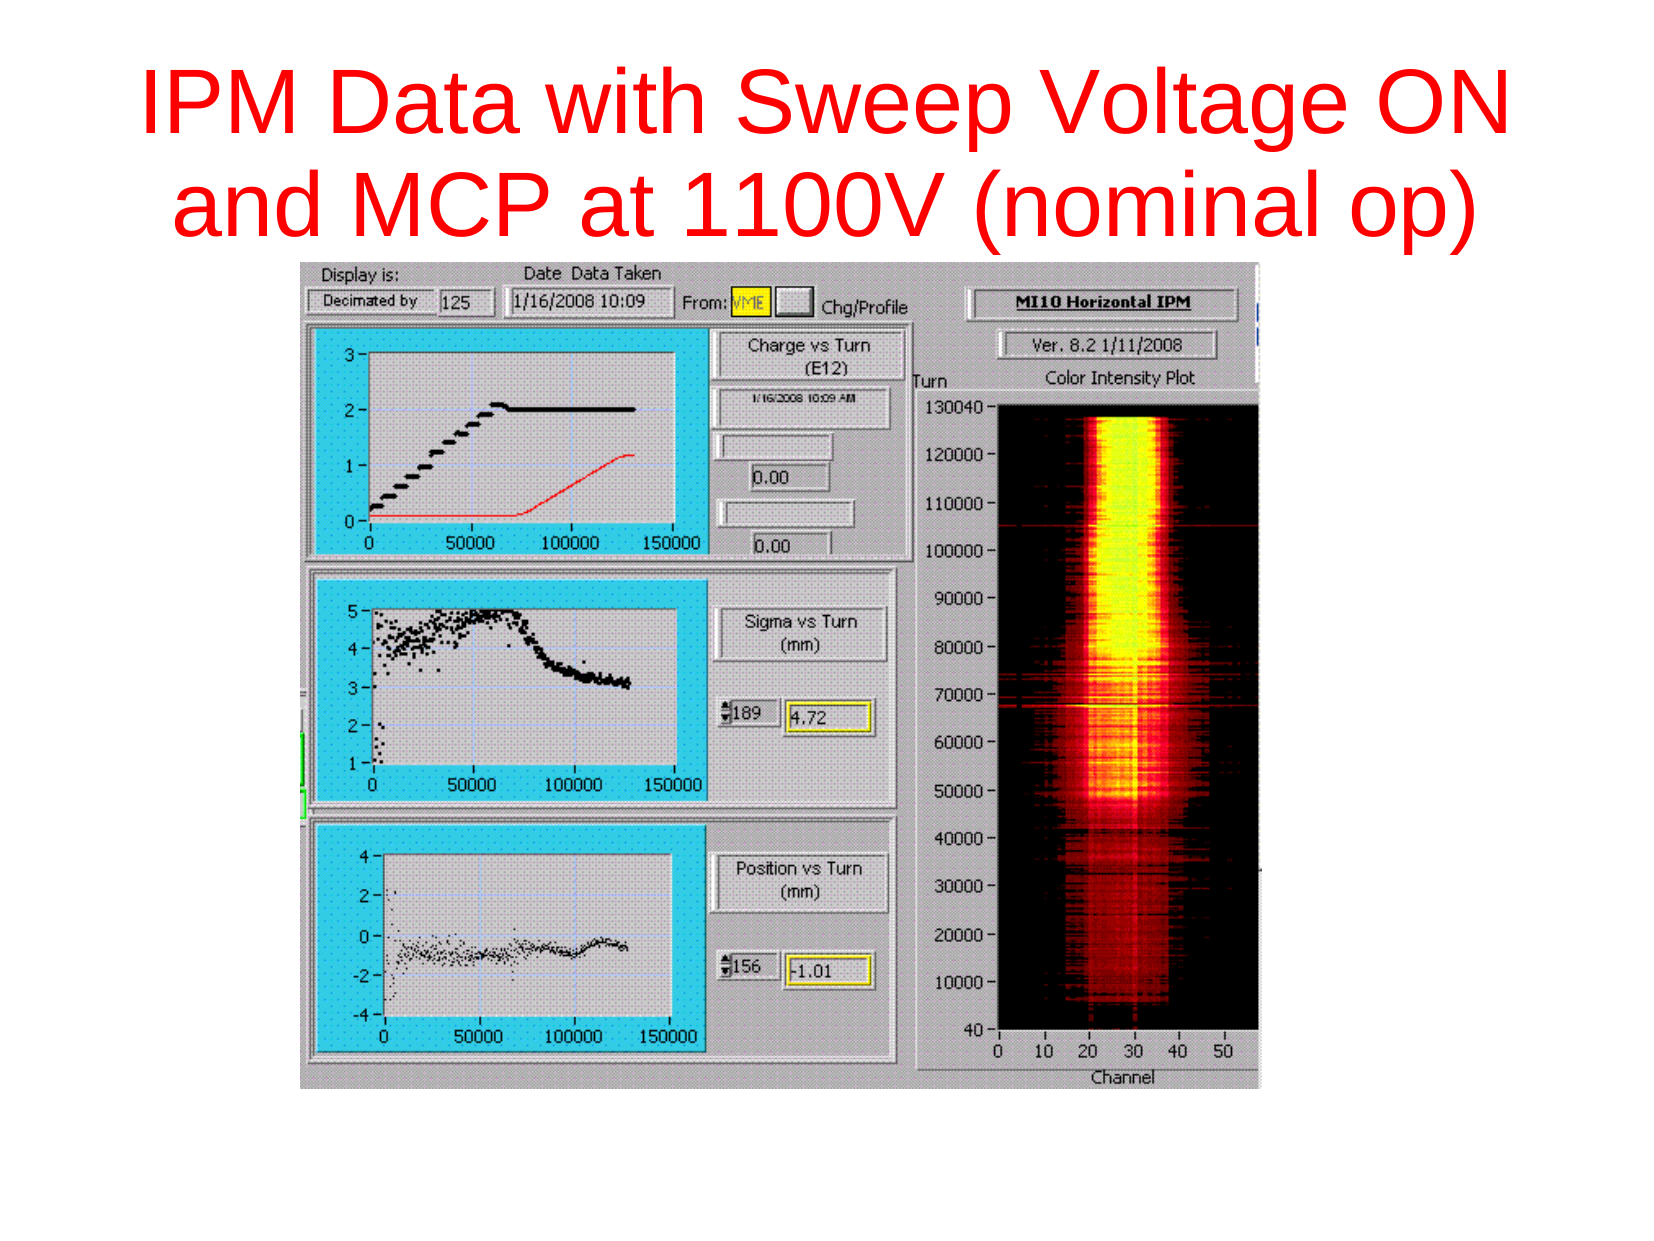

# IPM Data with Sweep Voltage ON and MCP at 1100V (nominal op)